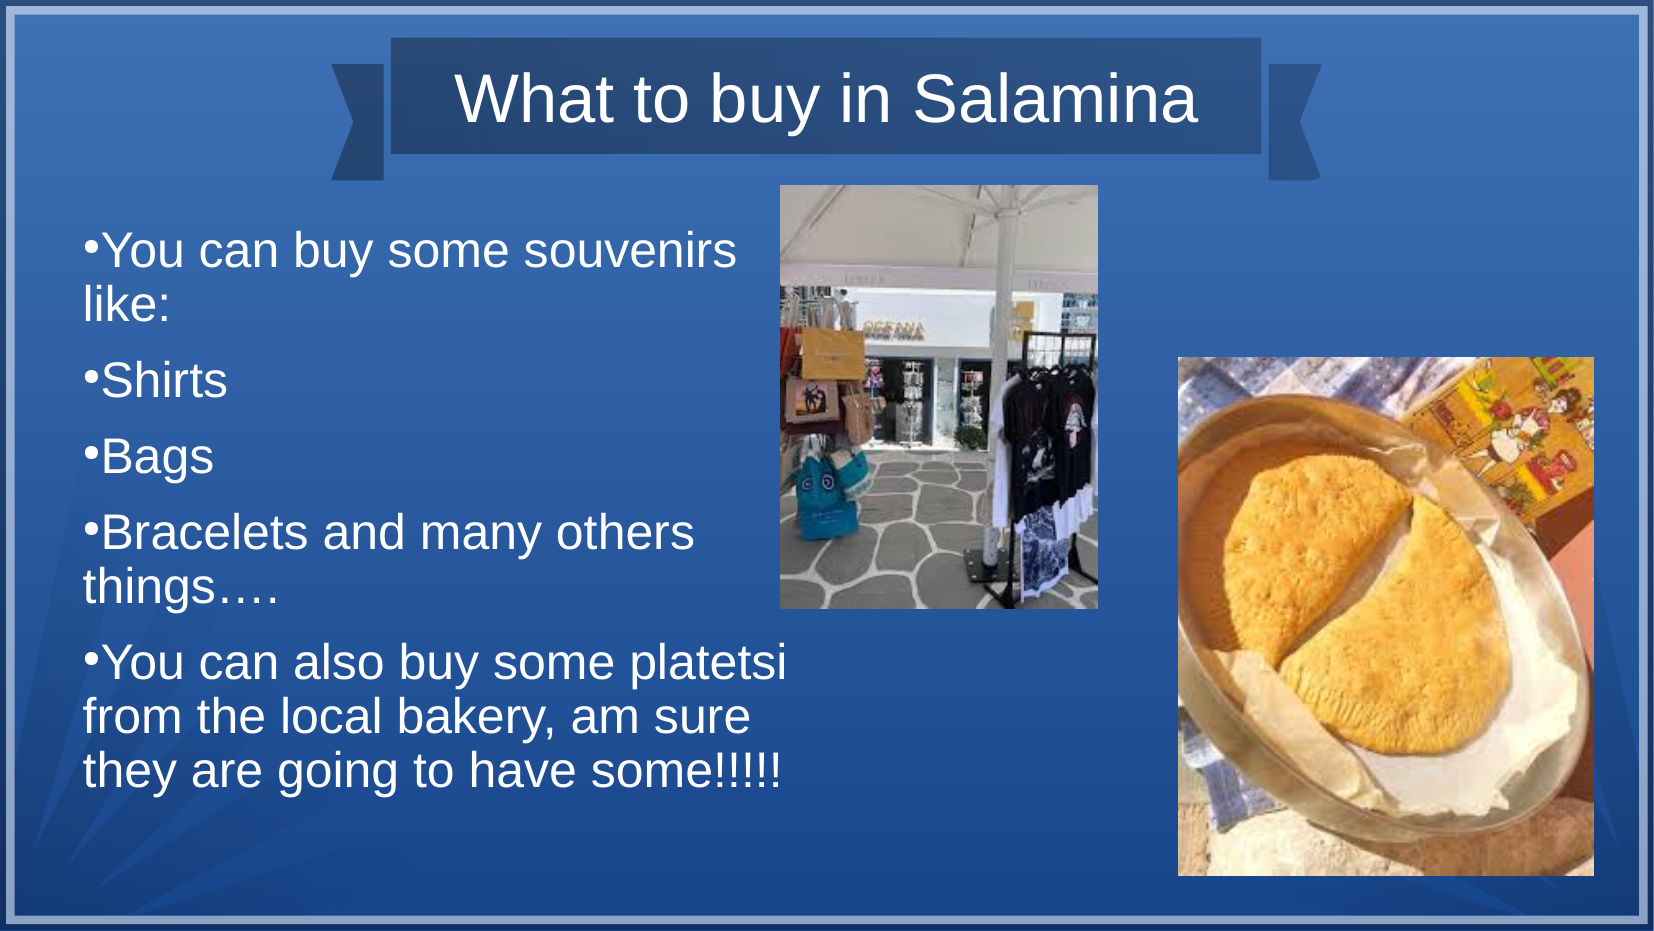

# What to buy in Salamina
You can buy some souvenirs like:
Shirts
Bags
Bracelets and many others things….
You can also buy some platetsi from the local bakery, am sure they are going to have some!!!!!